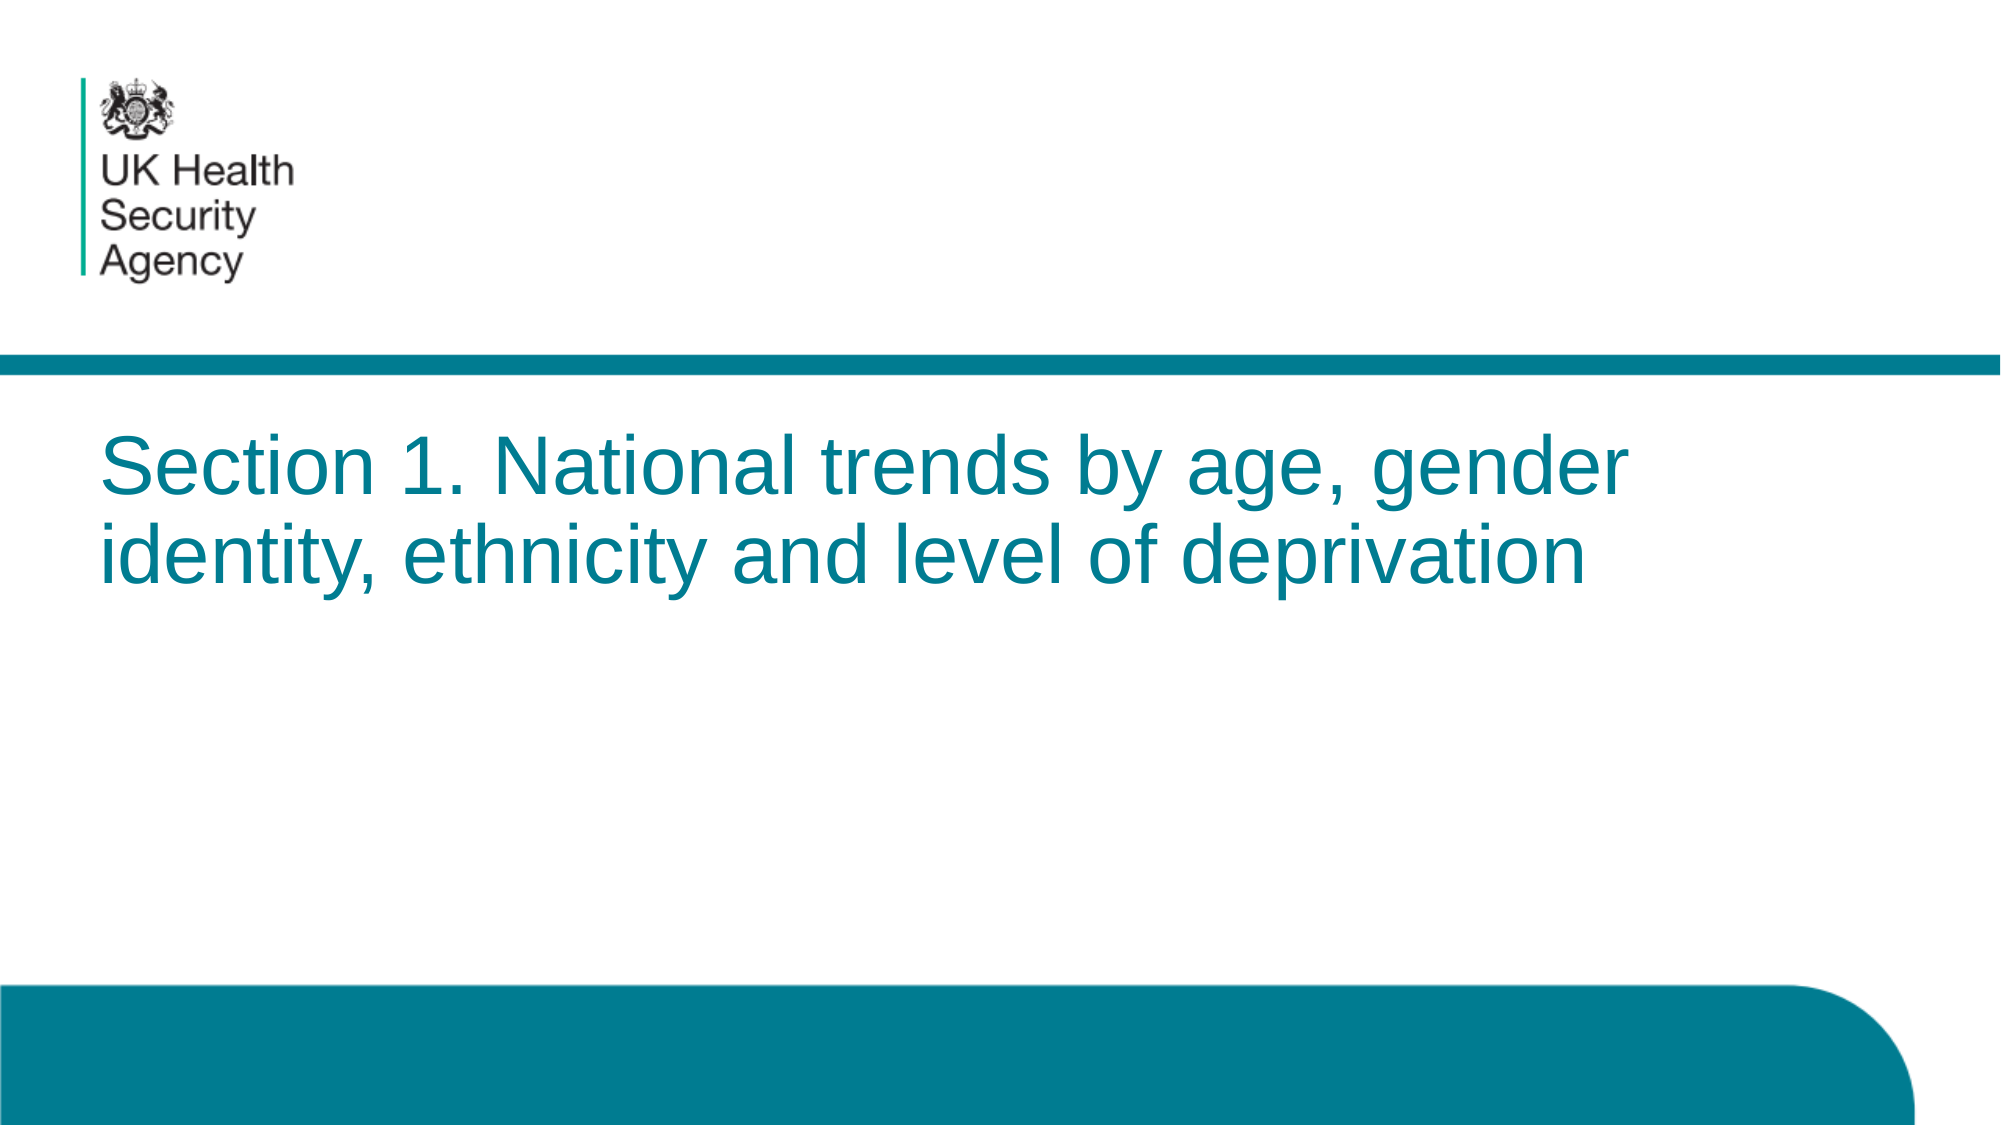

# Section 1. National trends by age, gender identity, ethnicity and level of deprivation